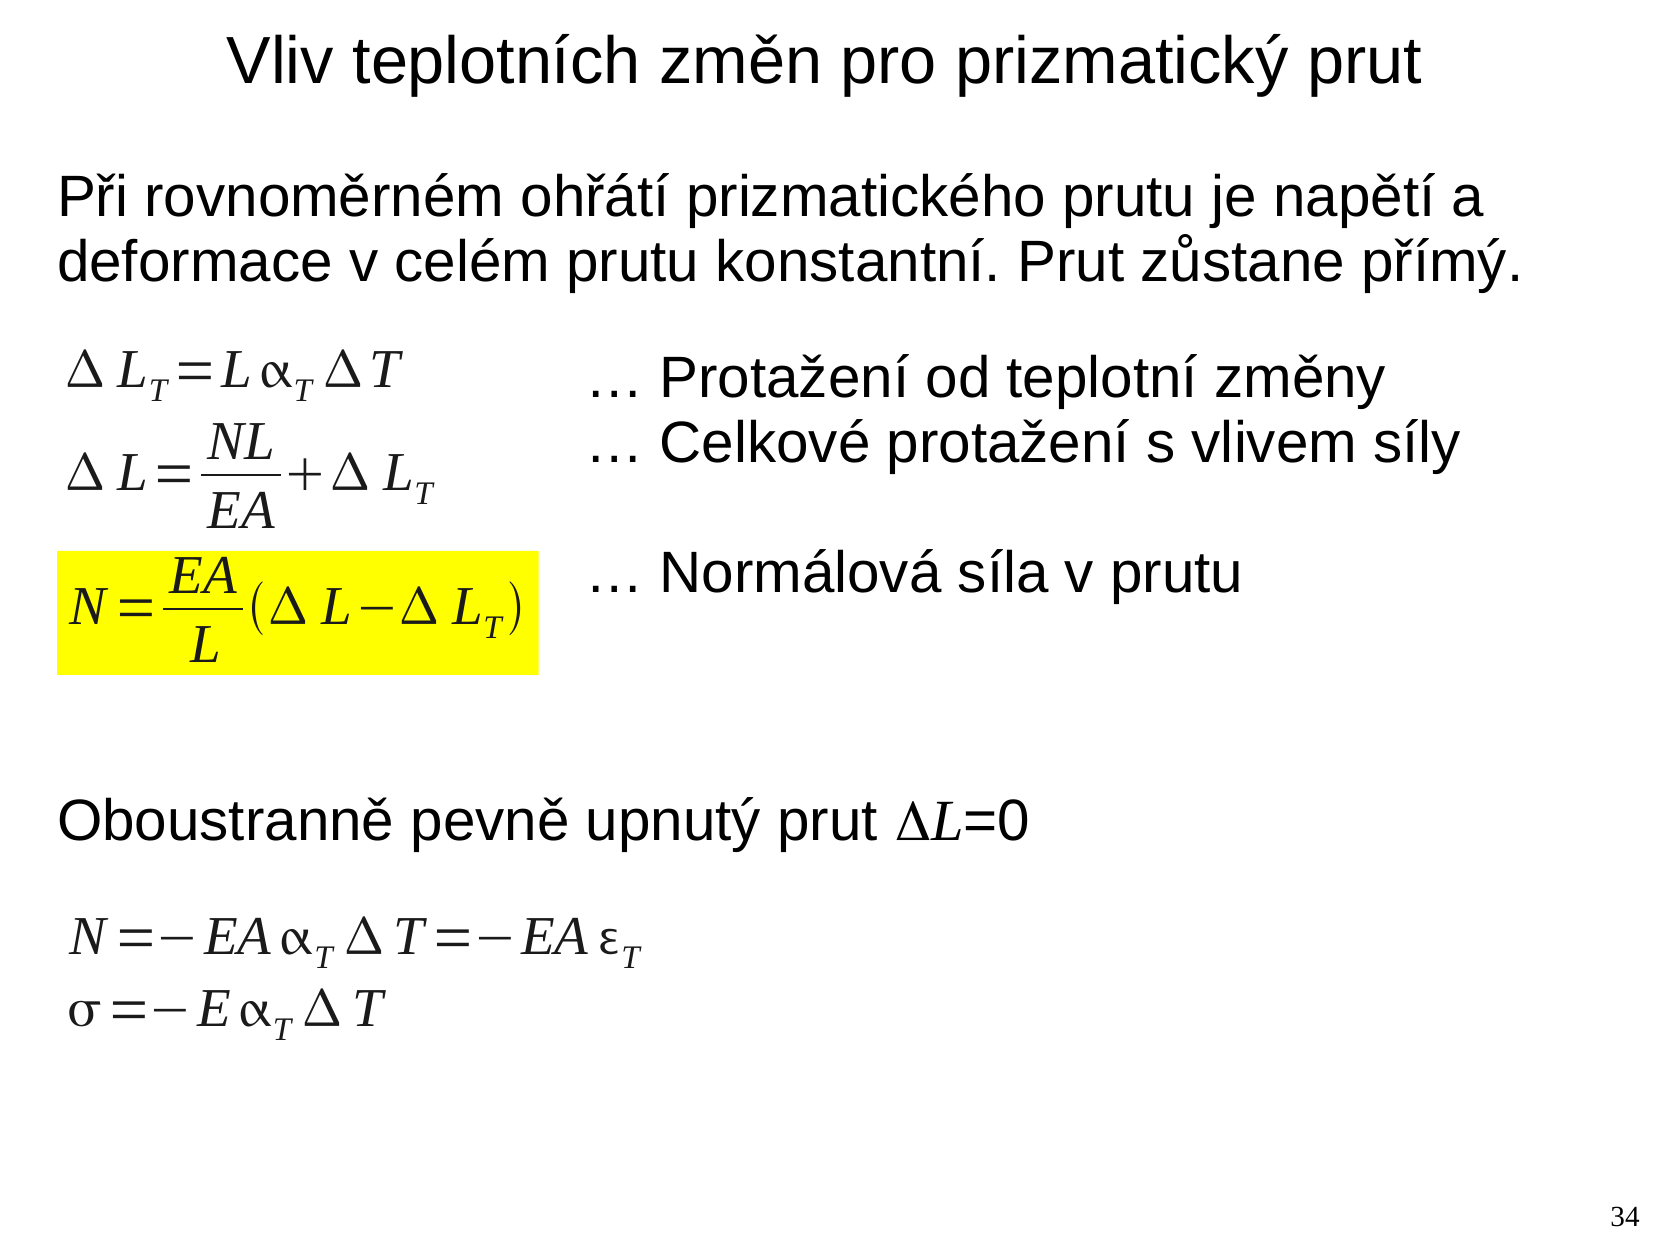

# Vliv teplotních změn pro prizmatický prut
Při rovnoměrném ohřátí prizmatického prutu je napětí a deformace v celém prutu konstantní. Prut zůstane přímý.
… Protažení od teplotní změny
… Celkové protažení s vlivem síly
… Normálová síla v prutu
Oboustranně pevně upnutý prut DL=0
34